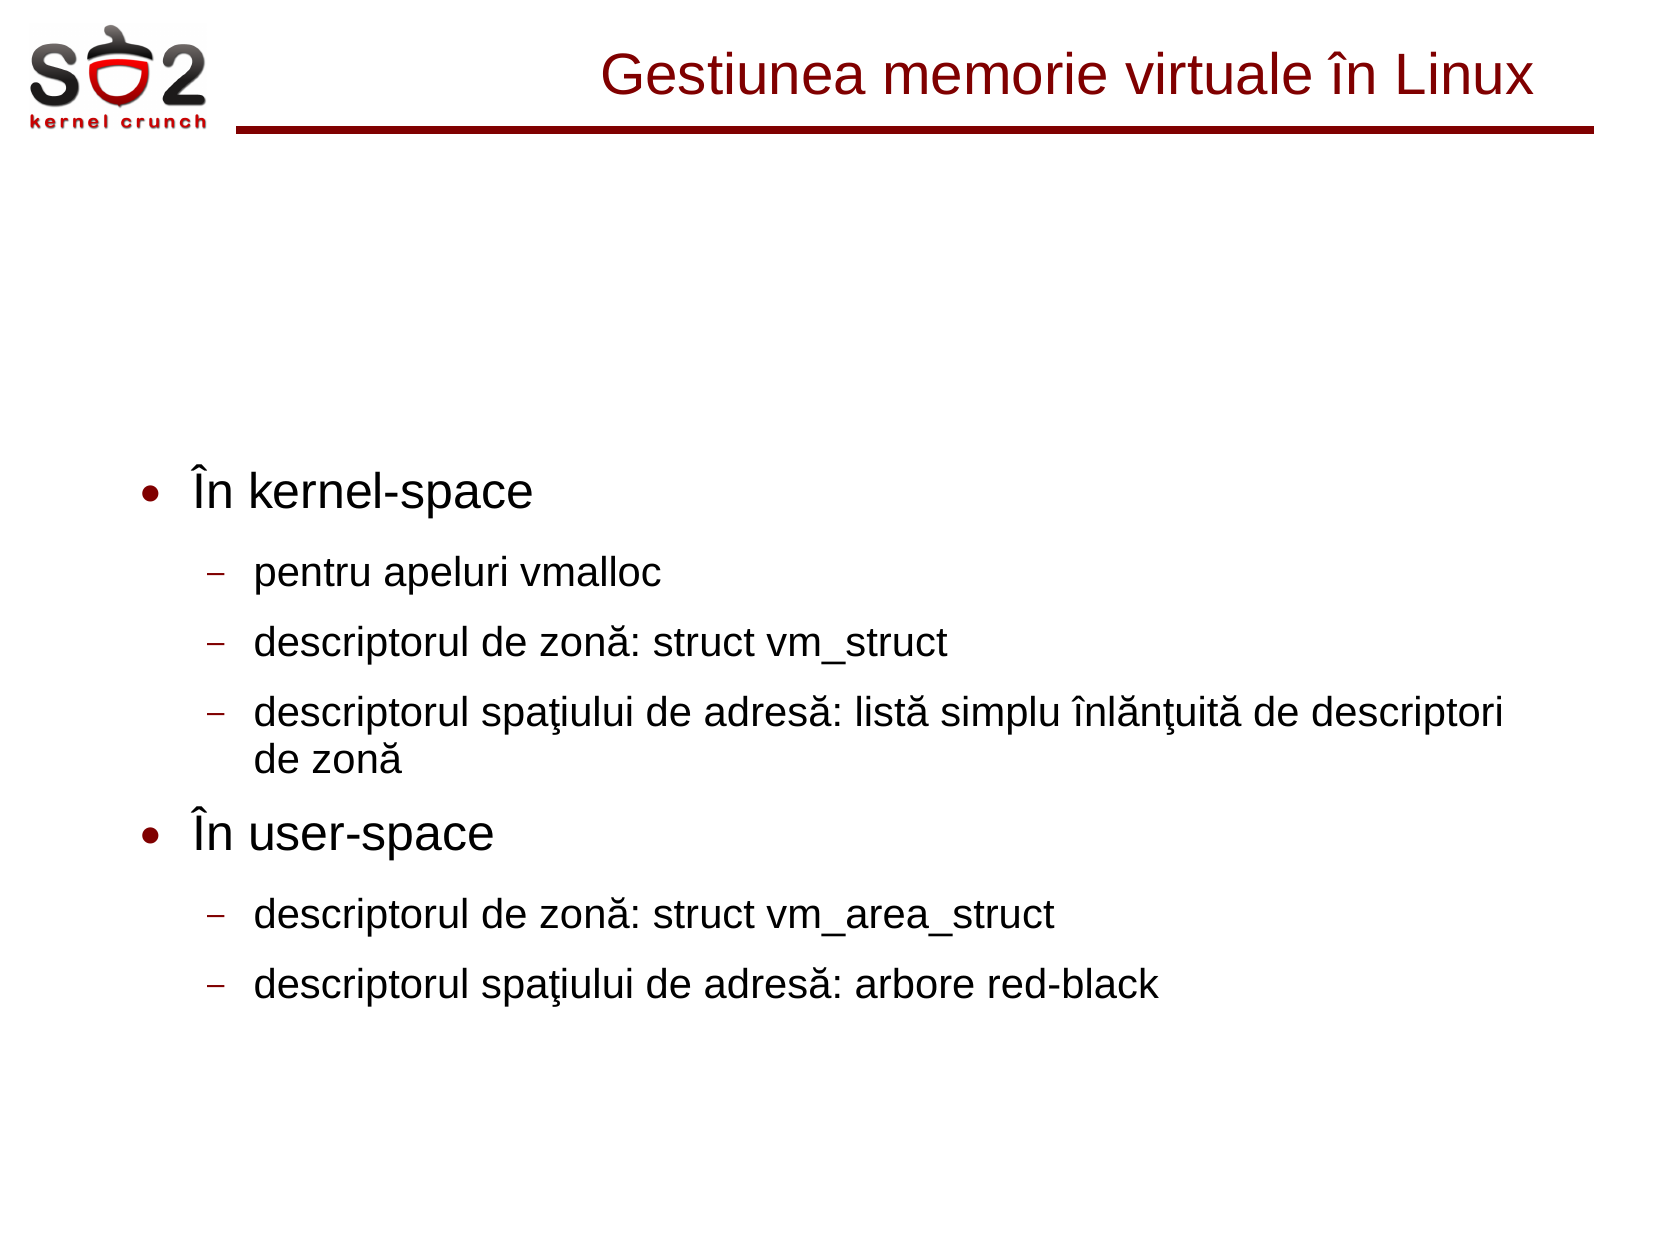

# Gestiunea memorie virtuale în Linux
În kernel-space
pentru apeluri vmalloc
descriptorul de zonă: struct vm_struct
descriptorul spaţiului de adresă: listă simplu înlănţuită de descriptori de zonă
În user-space
descriptorul de zonă: struct vm_area_struct
descriptorul spaţiului de adresă: arbore red-black